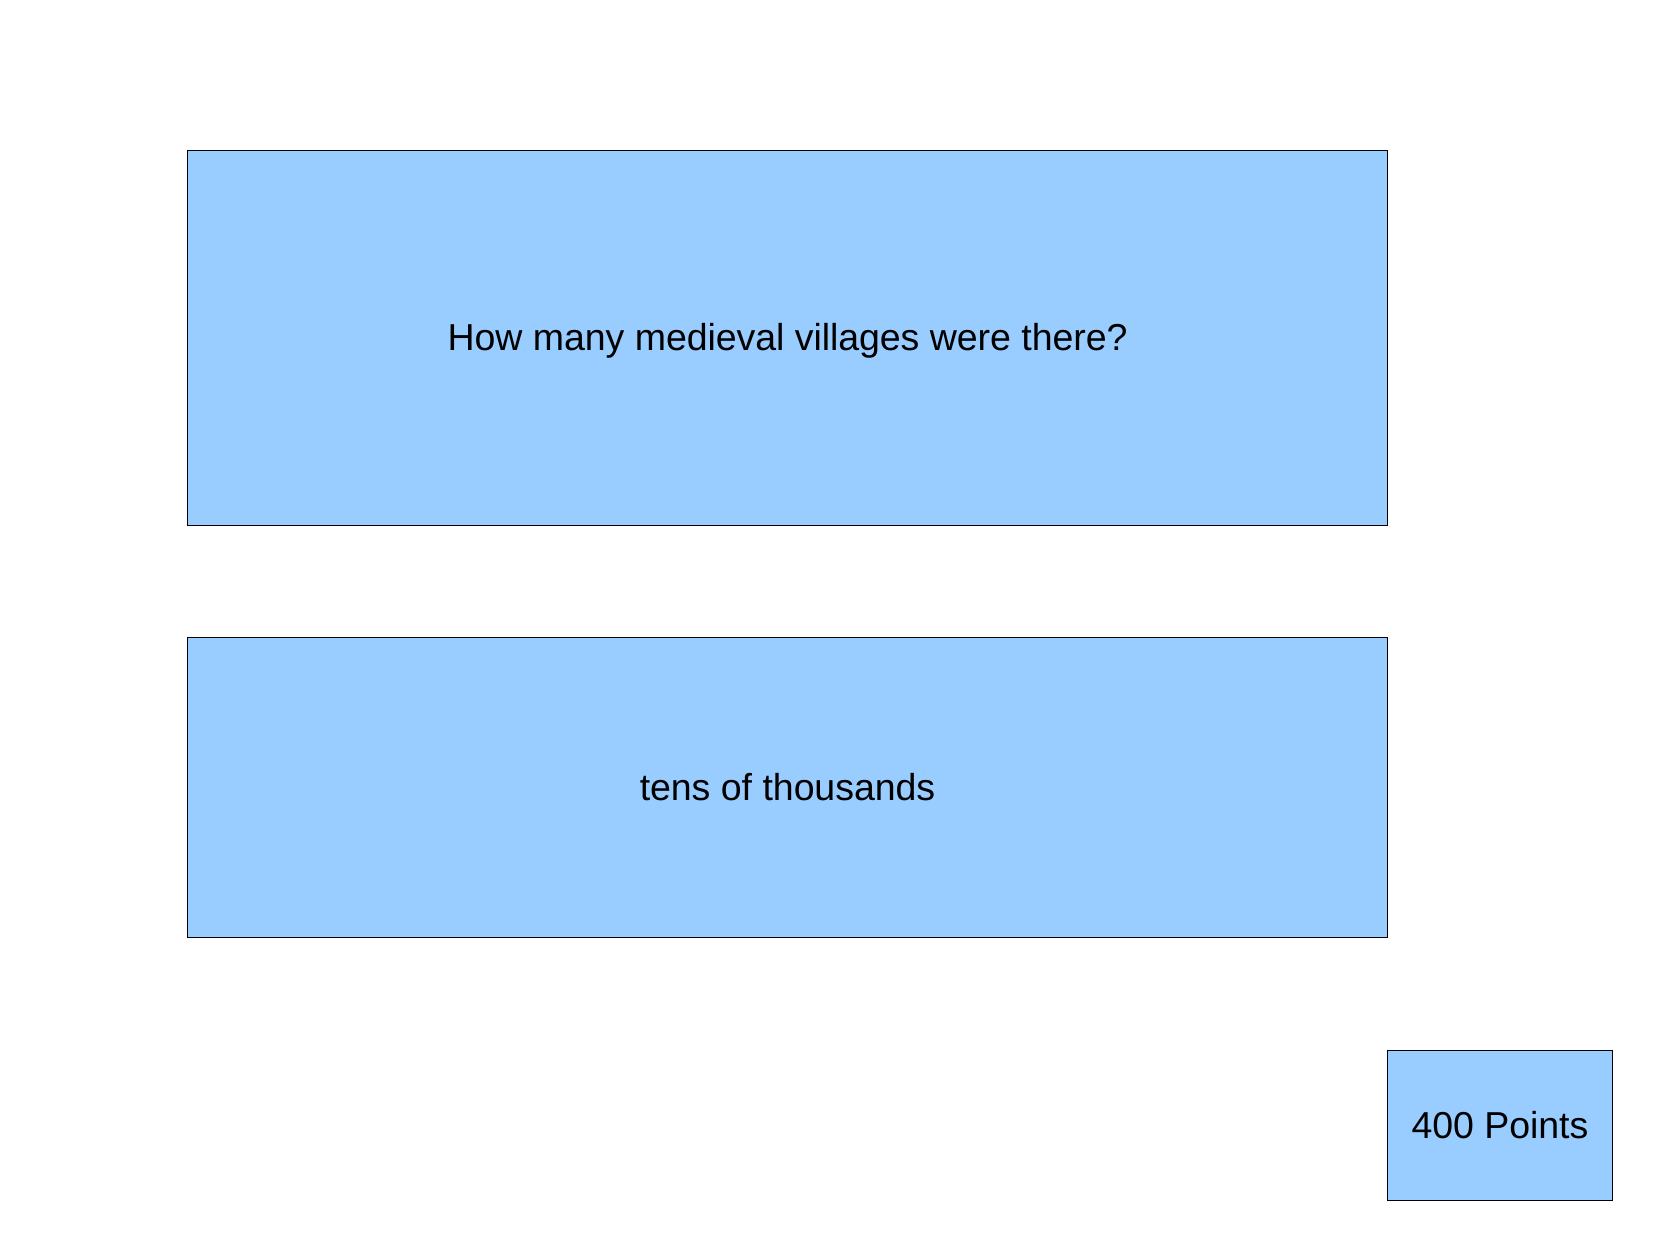

How many medieval villages were there?
tens of thousands
400 Points